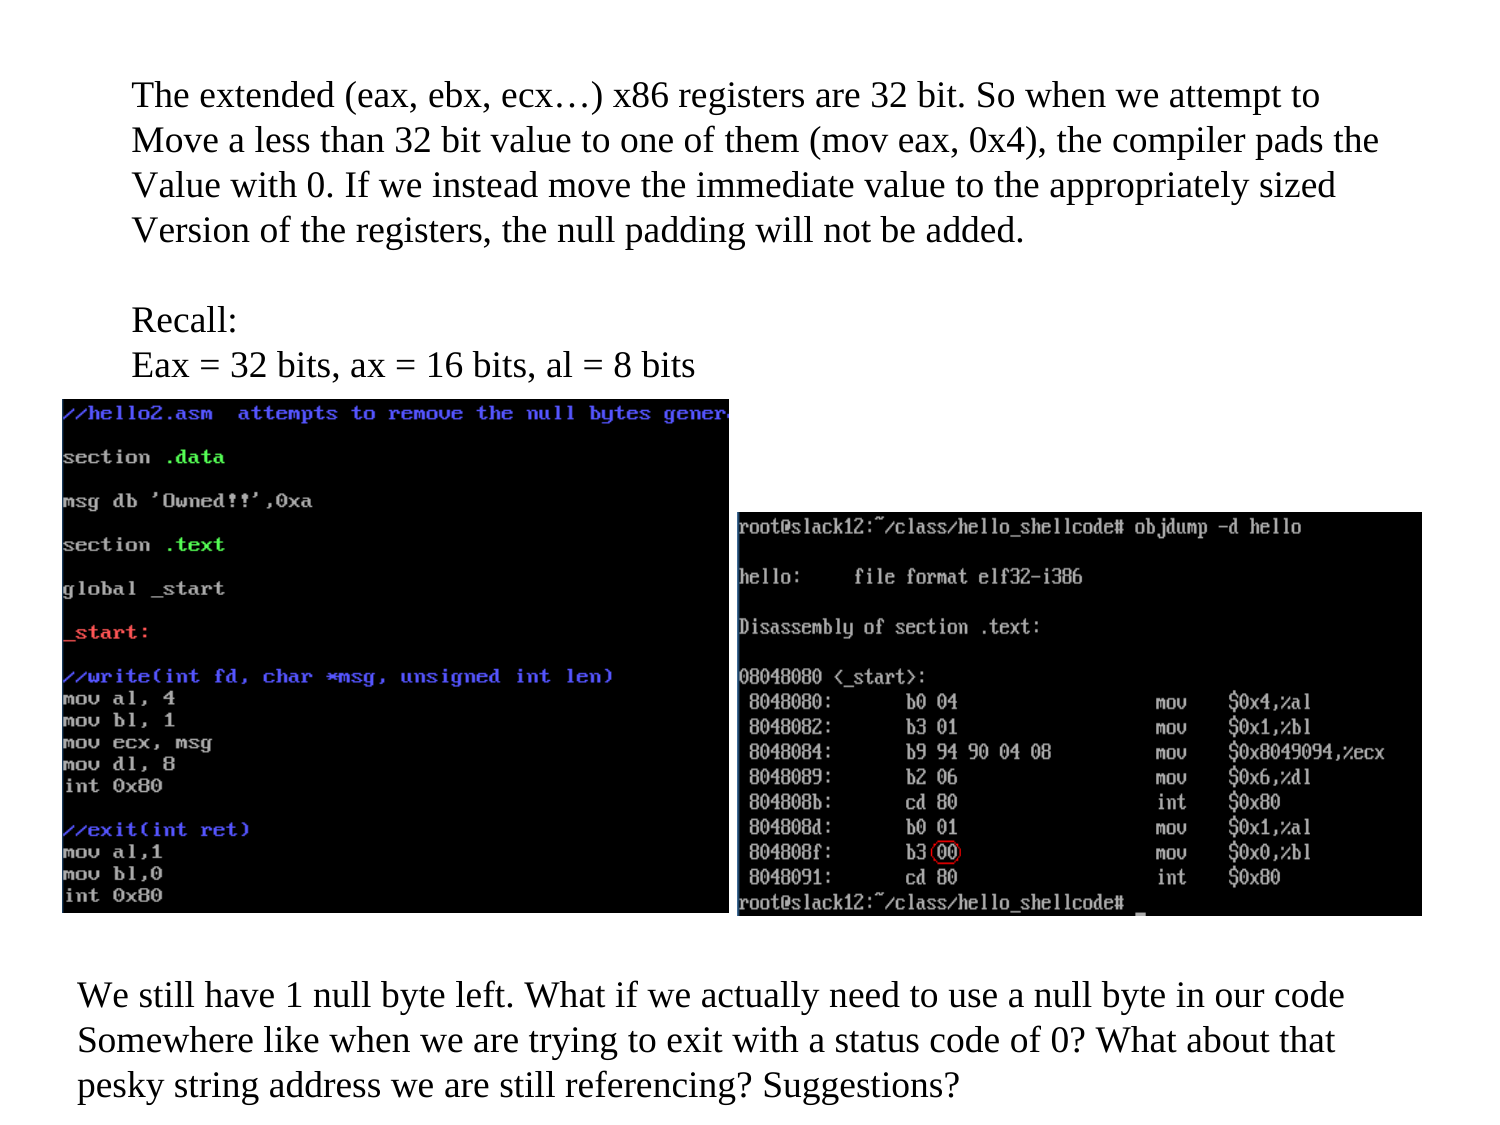

The extended (eax, ebx, ecx…) x86 registers are 32 bit. So when we attempt to
Move a less than 32 bit value to one of them (mov eax, 0x4), the compiler pads the
Value with 0. If we instead move the immediate value to the appropriately sized
Version of the registers, the null padding will not be added.
Recall:
Eax = 32 bits, ax = 16 bits, al = 8 bits
We still have 1 null byte left. What if we actually need to use a null byte in our code
Somewhere like when we are trying to exit with a status code of 0? What about that pesky string address we are still referencing? Suggestions?